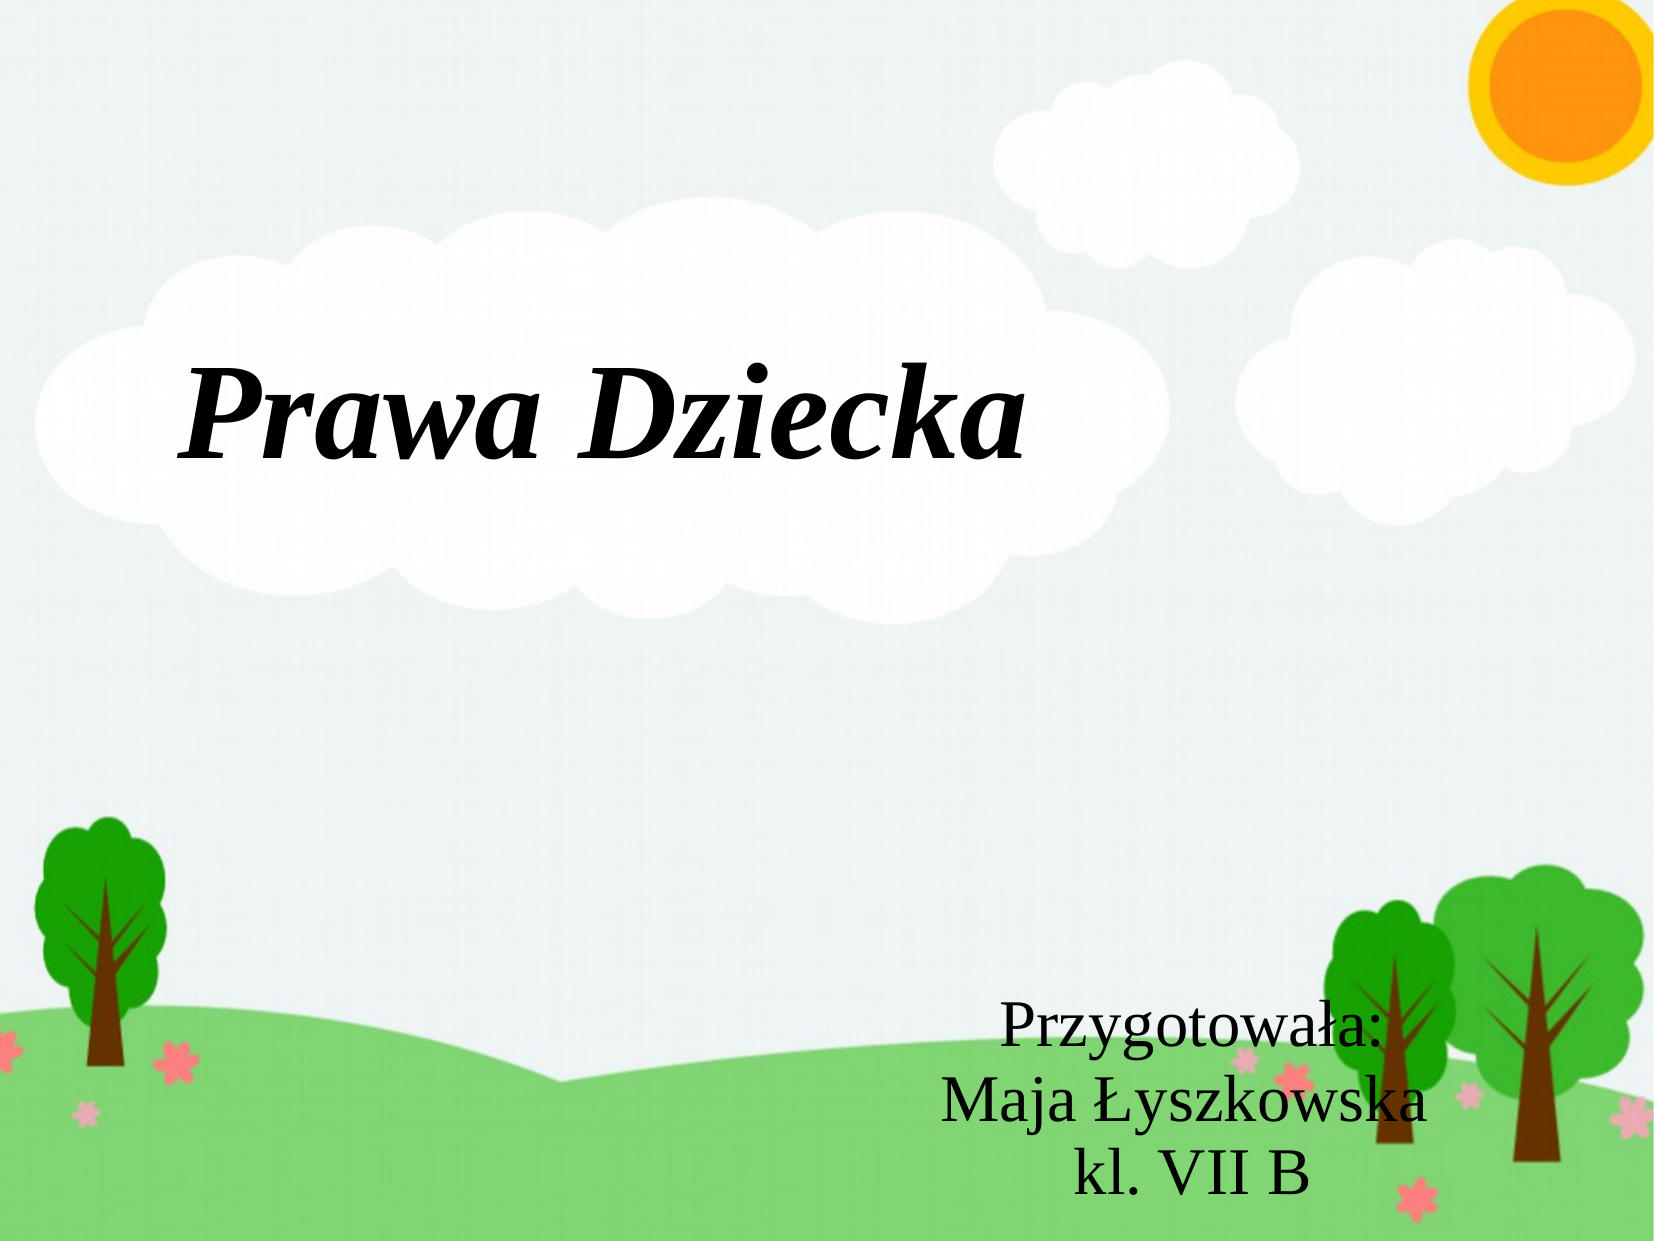

# Prawa Dziecka
Przygotowała:
Maja Łyszkowska
kl. VII B